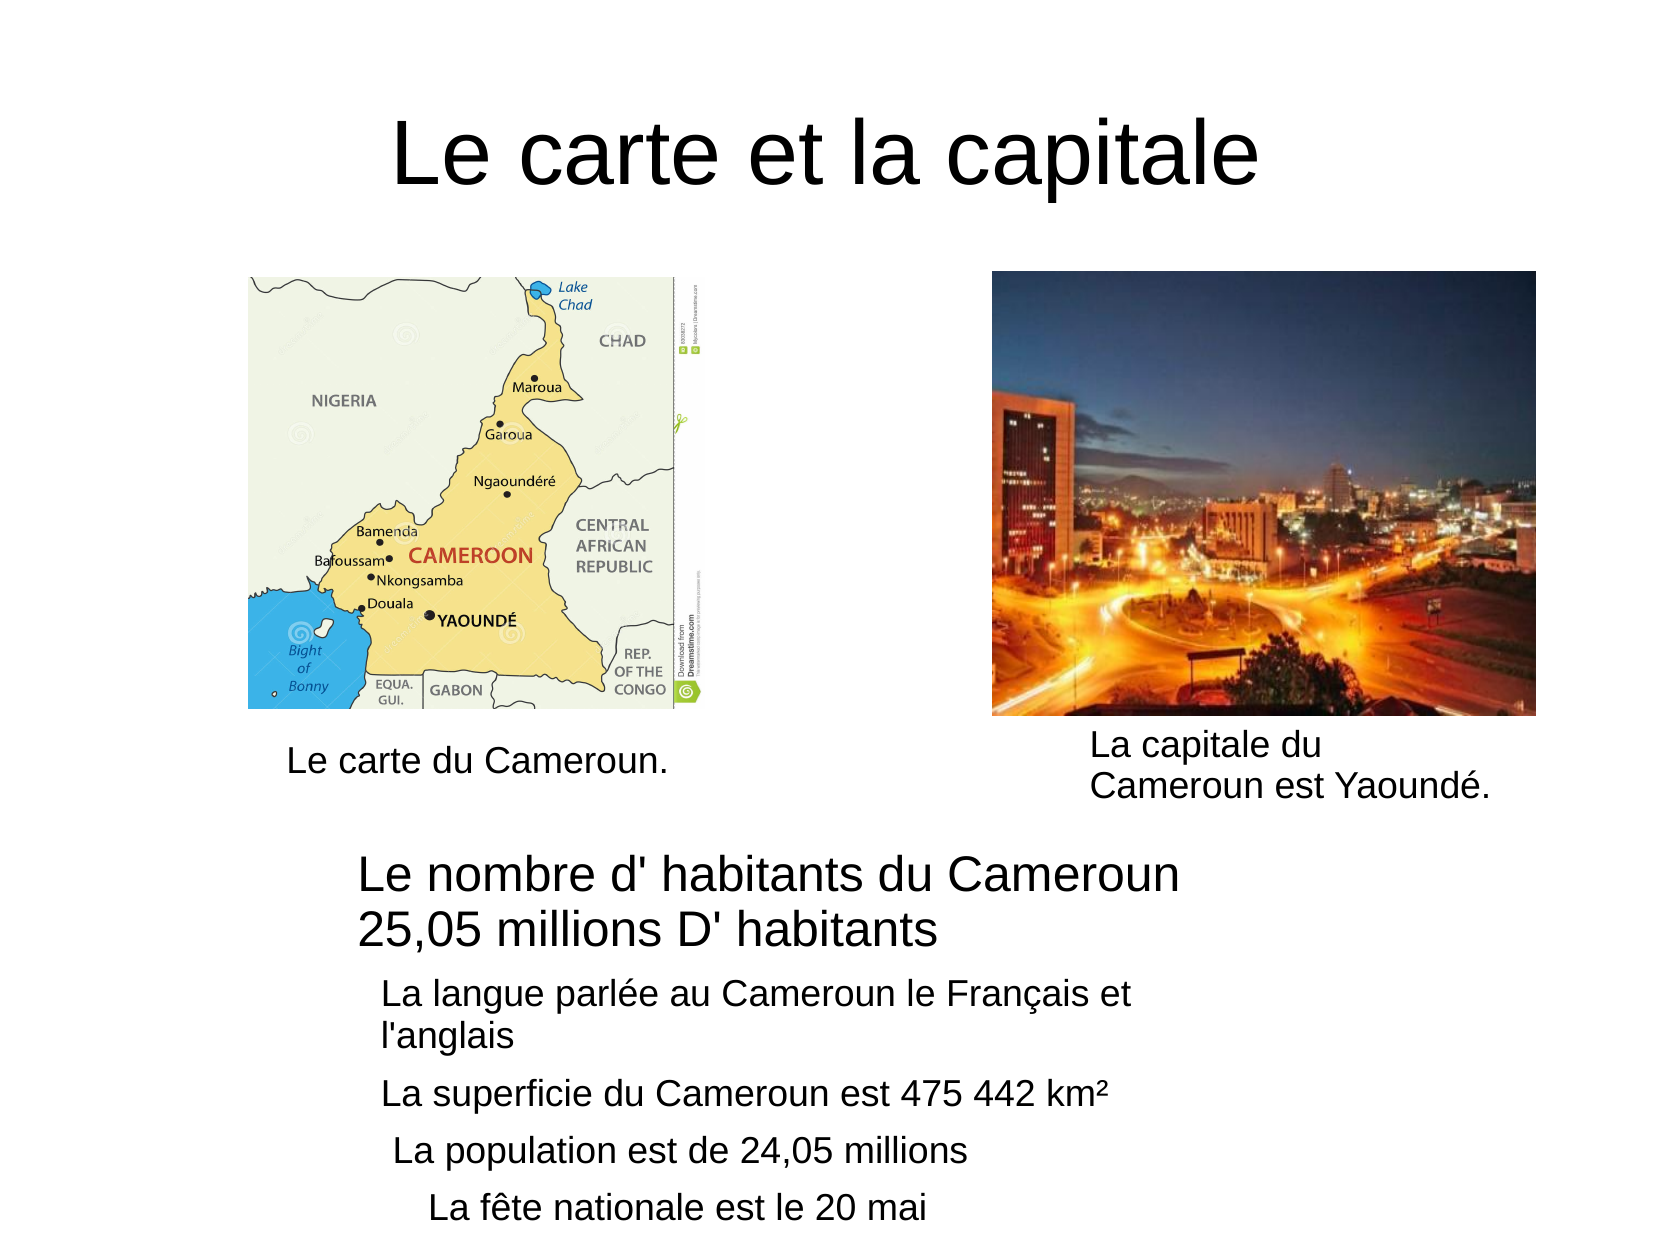

# Le carte et la capitale
La capitale du Cameroun est Yaoundé.
Le carte du Cameroun.
Le nombre d' habitants du Cameroun 25,05 millions D' habitants
La langue parlée au Cameroun le Français et l'anglais
La superficie du Cameroun est 475 442 km²
La population est de 24,05 millions
La fête nationale est le 20 mai